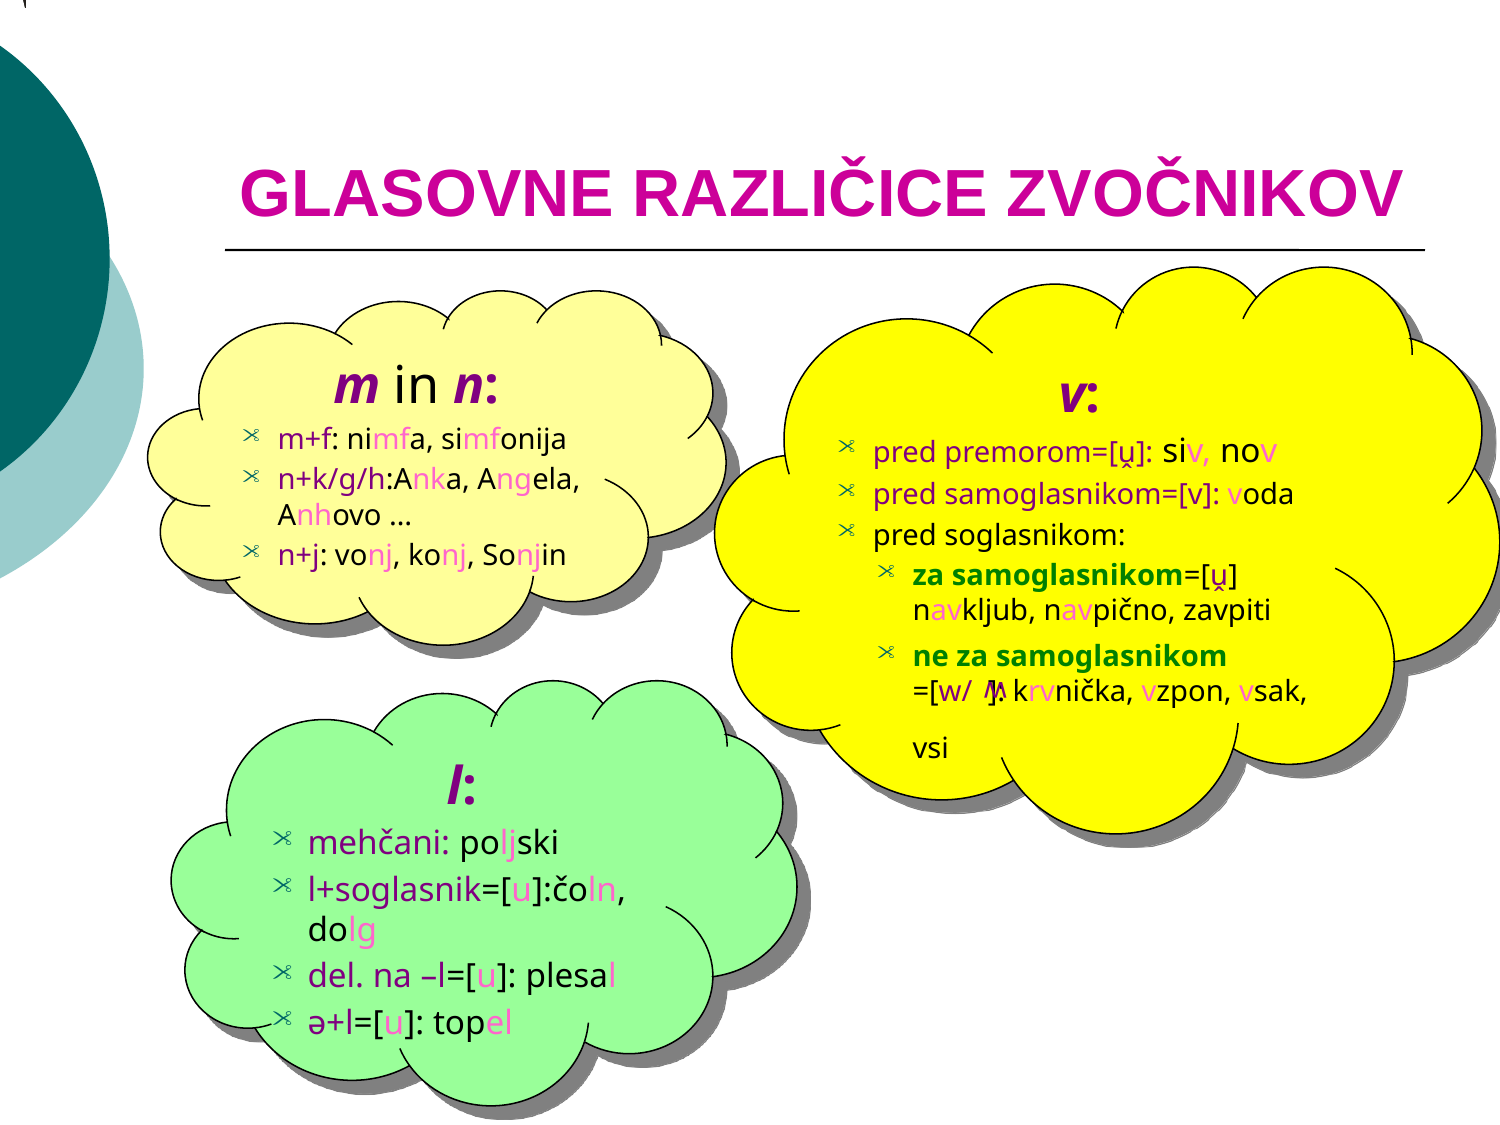

# GLASOVNE RAZLIČICE ZVOČNIKOV
v:
pred premorom=[ṷ]: siv, nov
pred samoglasnikom=[v]: voda
pred soglasnikom:
za samoglasnikom=[ṷ] navkljub, navpično, zavpiti
ne za samoglasnikom =[w/ ]: krvnička, vzpon, vsak, vsi
m in n:
m+f: nimfa, simfonija
n+k/g/h:Anka, Angela, Anhovo …
n+j: vonj, konj, Sonjin
w
l:
mehčani: poljski
l+soglasnik=[u]:čoln, dolg
del. na –l=[u]: plesal
ә+l=[u]: topel